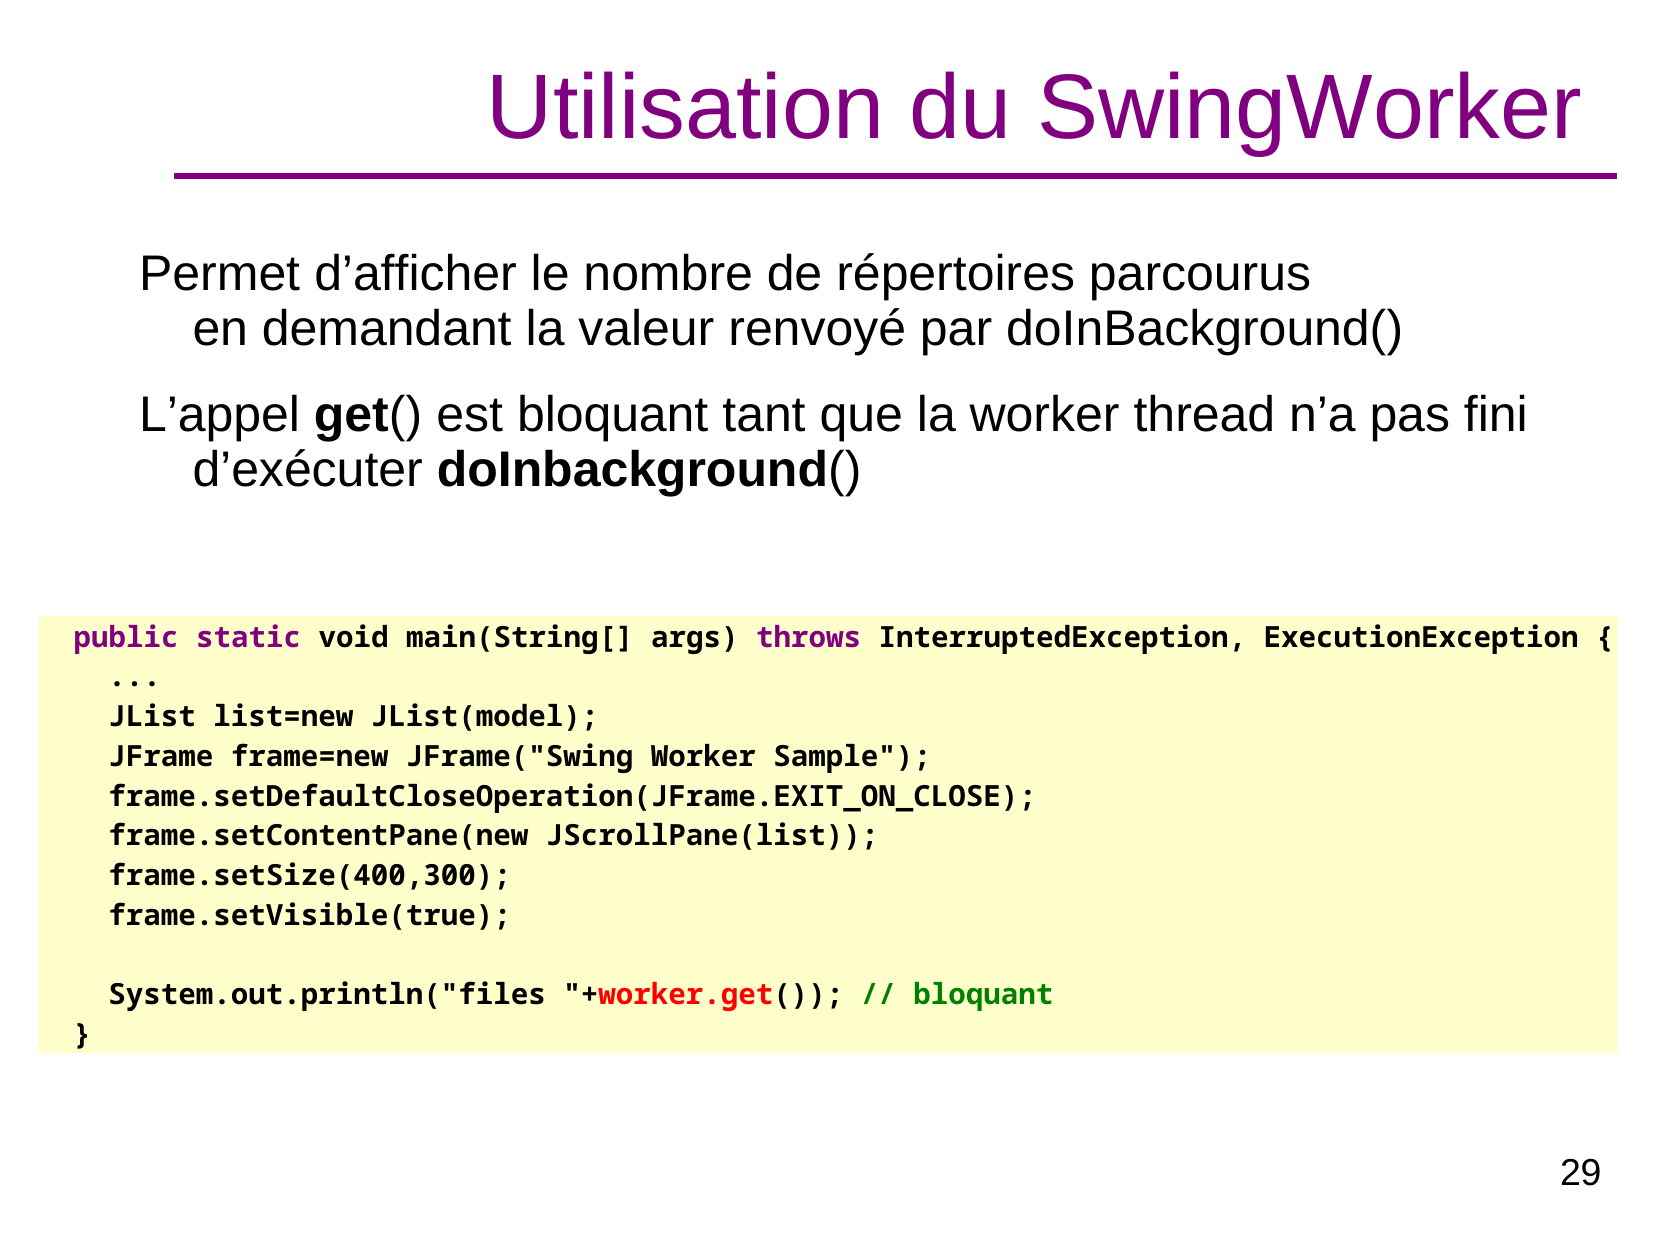

# Utilisation du SwingWorker
Permet d’afficher le nombre de répertoires parcourus
en demandant la valeur renvoyé par doInBackground()
L’appel get() est bloquant tant que la worker thread n’a pas fini d’exécuter doInbackground()
 public static void main(String[] args) throws InterruptedException, ExecutionException {
 ...
 JList list=new JList(model);
 JFrame frame=new JFrame("Swing Worker Sample");
 frame.setDefaultCloseOperation(JFrame.EXIT_ON_CLOSE);
 frame.setContentPane(new JScrollPane(list));
 frame.setSize(400,300);
 frame.setVisible(true);
 System.out.println("files "+worker.get()); // bloquant
 }